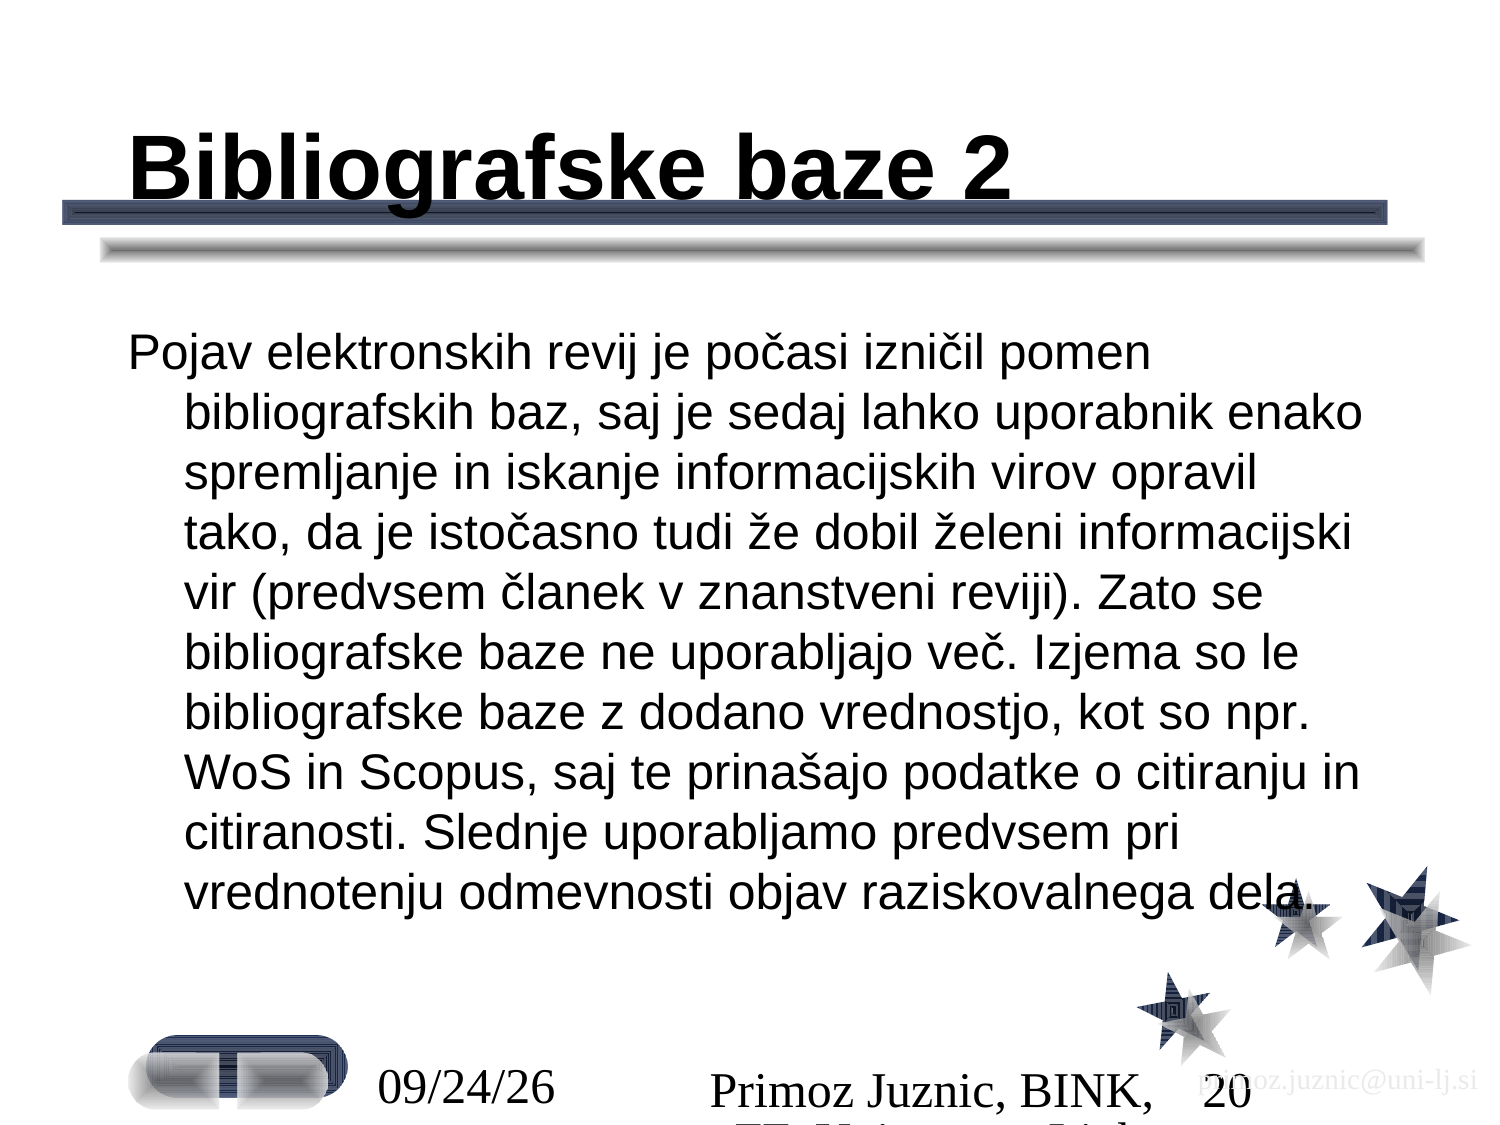

# Bibliografske baze 2
Pojav elektronskih revij je počasi izničil pomen bibliografskih baz, saj je sedaj lahko uporabnik enako spremljanje in iskanje informacijskih virov opravil tako, da je istočasno tudi že dobil želeni informacijski vir (predvsem članek v znanstveni reviji). Zato se bibliografske baze ne uporabljajo več. Izjema so le bibliografske baze z dodano vrednostjo, kot so npr. WoS in Scopus, saj te prinašajo podatke o citiranju in citiranosti. Slednje uporabljamo predvsem pri vrednotenju odmevnosti objav raziskovalnega dela.
Primoz Juznic, BINK, FF, Univerza v Ljubljani
20